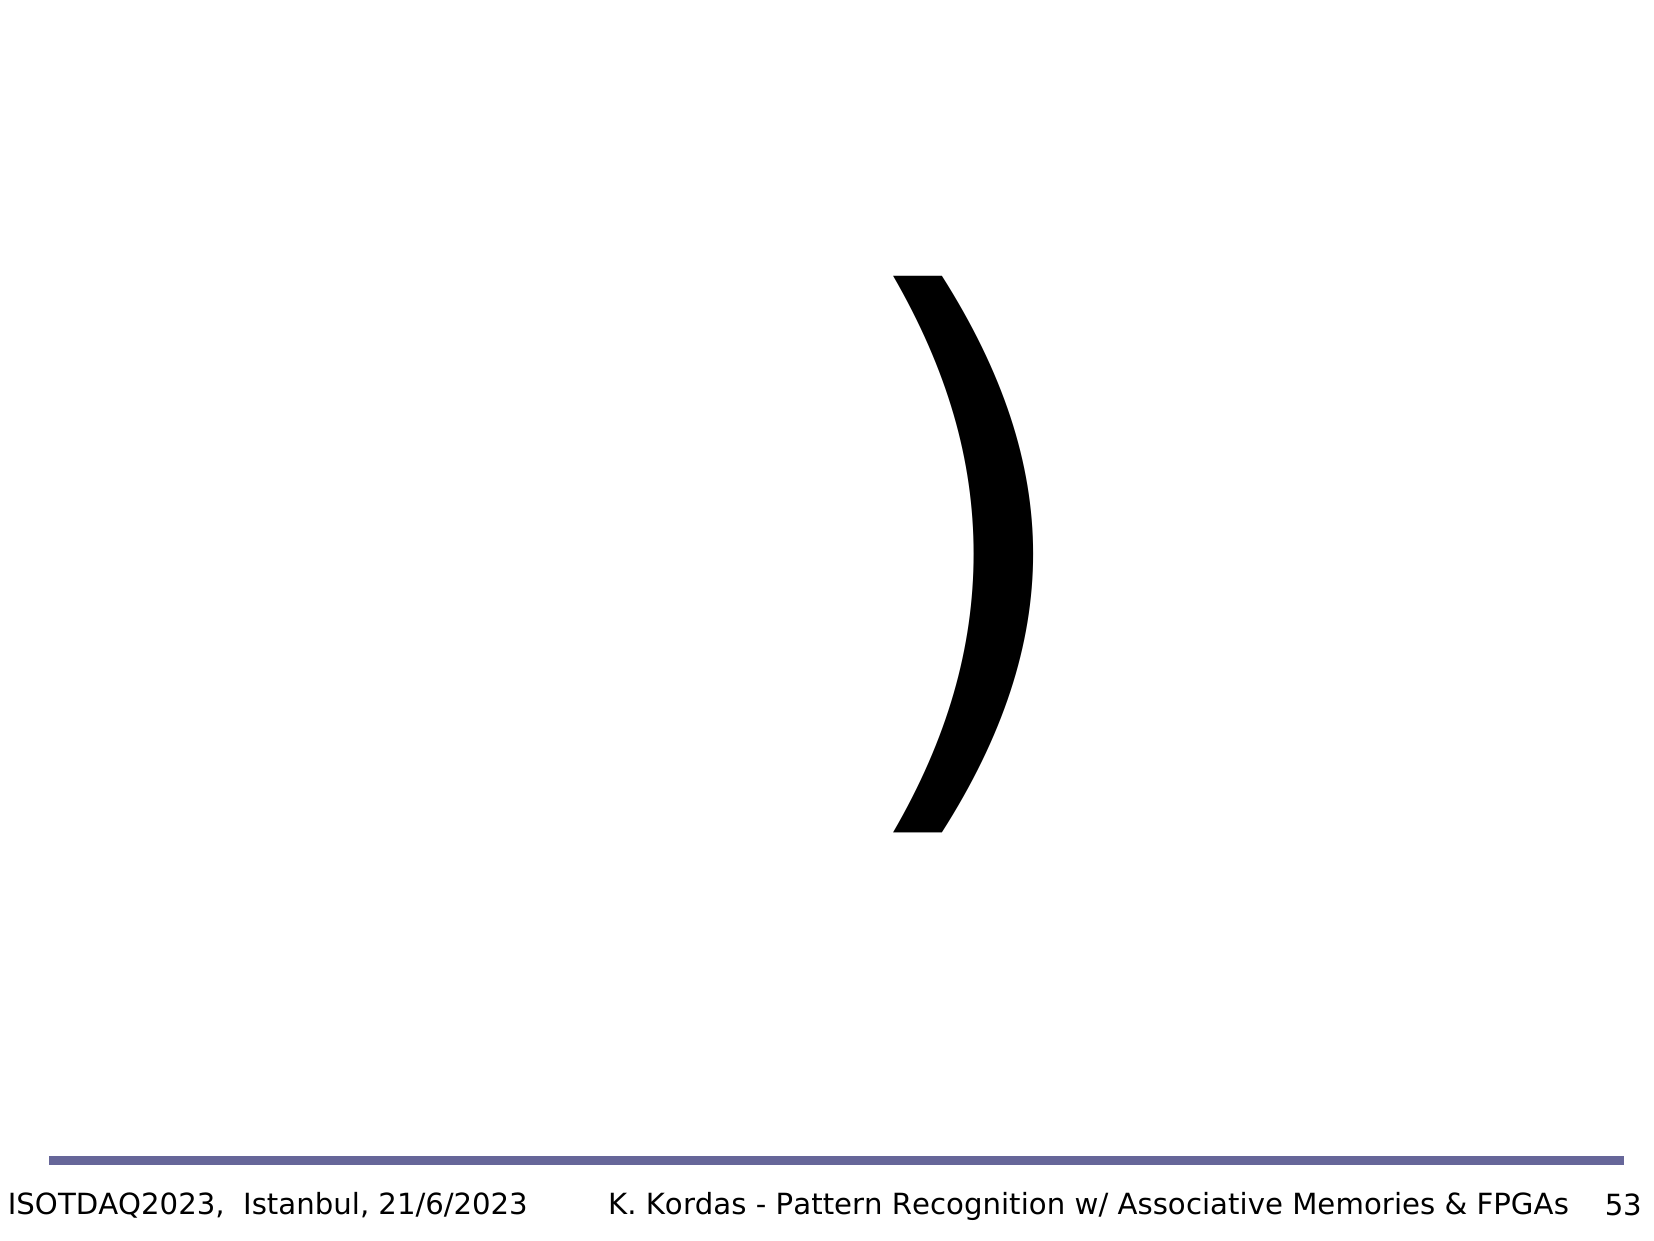

# )
ISOTDAQ2023, Istanbul, 21/6/2023
K. Kordas - Pattern Recognition w/ Associative Memories & FPGAs
53